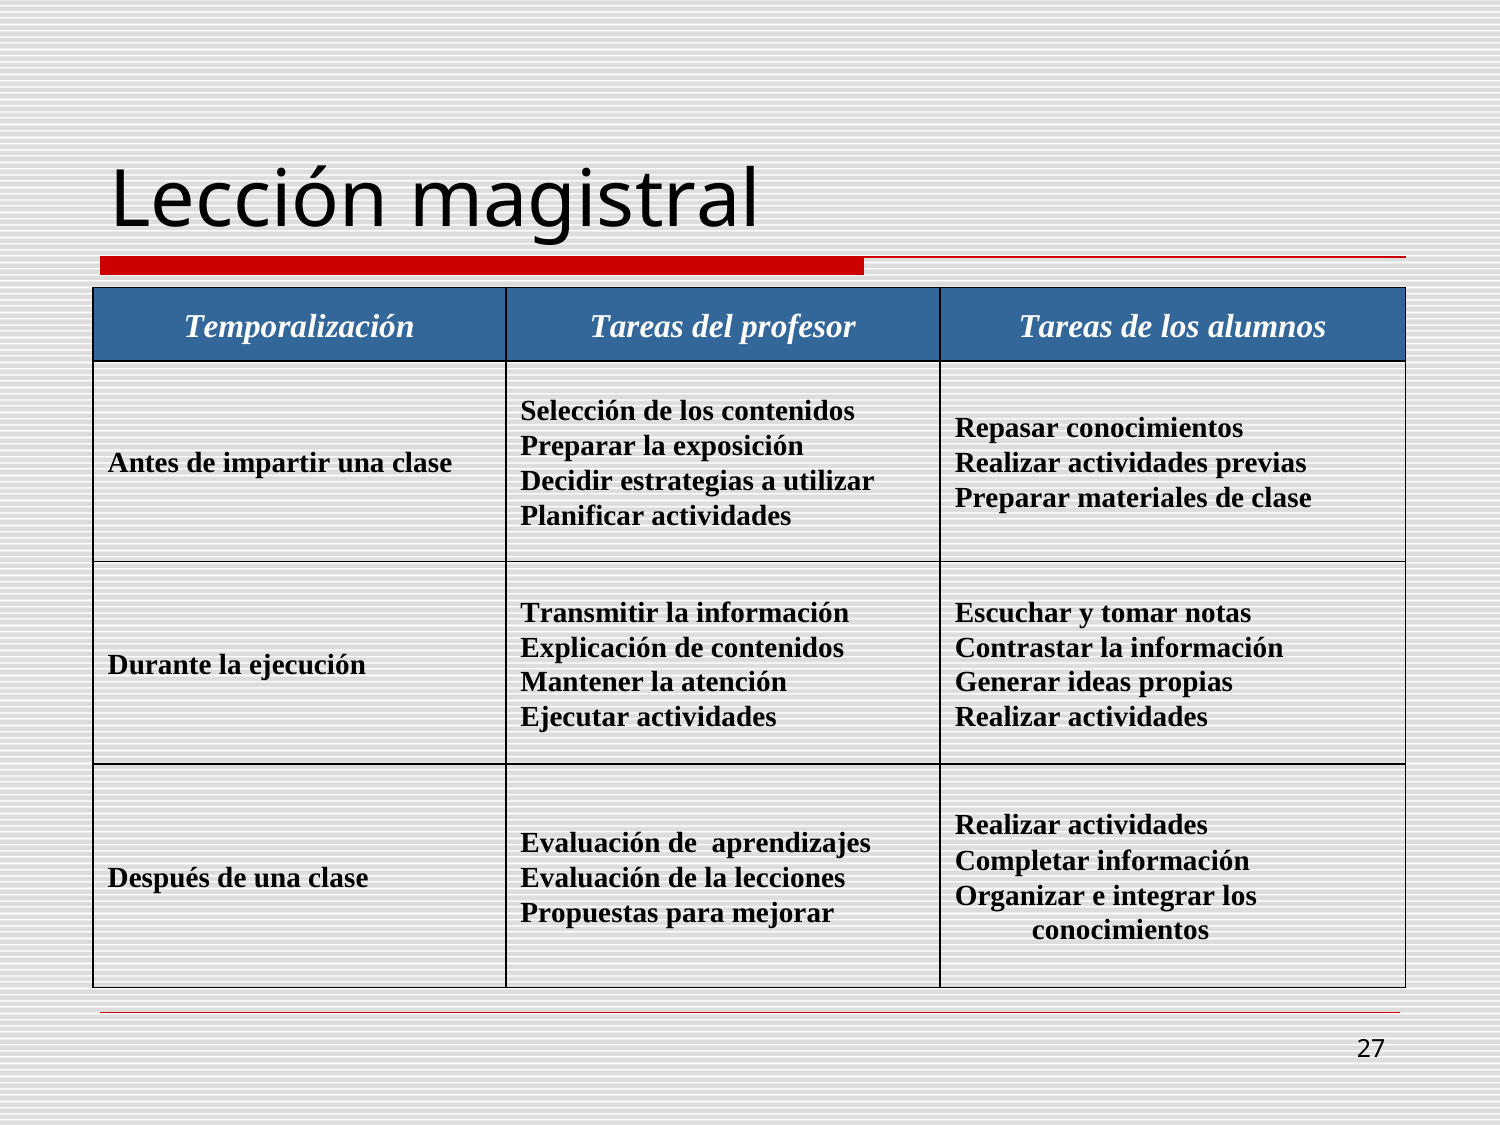

# Lección magistral
| Temporalización | Tareas del profesor | Tareas de los alumnos |
| --- | --- | --- |
| Antes de impartir una clase | Selección de los contenidos Preparar la exposición Decidir estrategias a utilizar Planificar actividades | Repasar conocimientos Realizar actividades previas Preparar materiales de clase |
| Durante la ejecución | Transmitir la información Explicación de contenidos Mantener la atención Ejecutar actividades | Escuchar y tomar notas Contrastar la información Generar ideas propias Realizar actividades |
| Después de una clase | Evaluación de aprendizajes Evaluación de la lecciones Propuestas para mejorar | Realizar actividades Completar información Organizar e integrar los conocimientos |